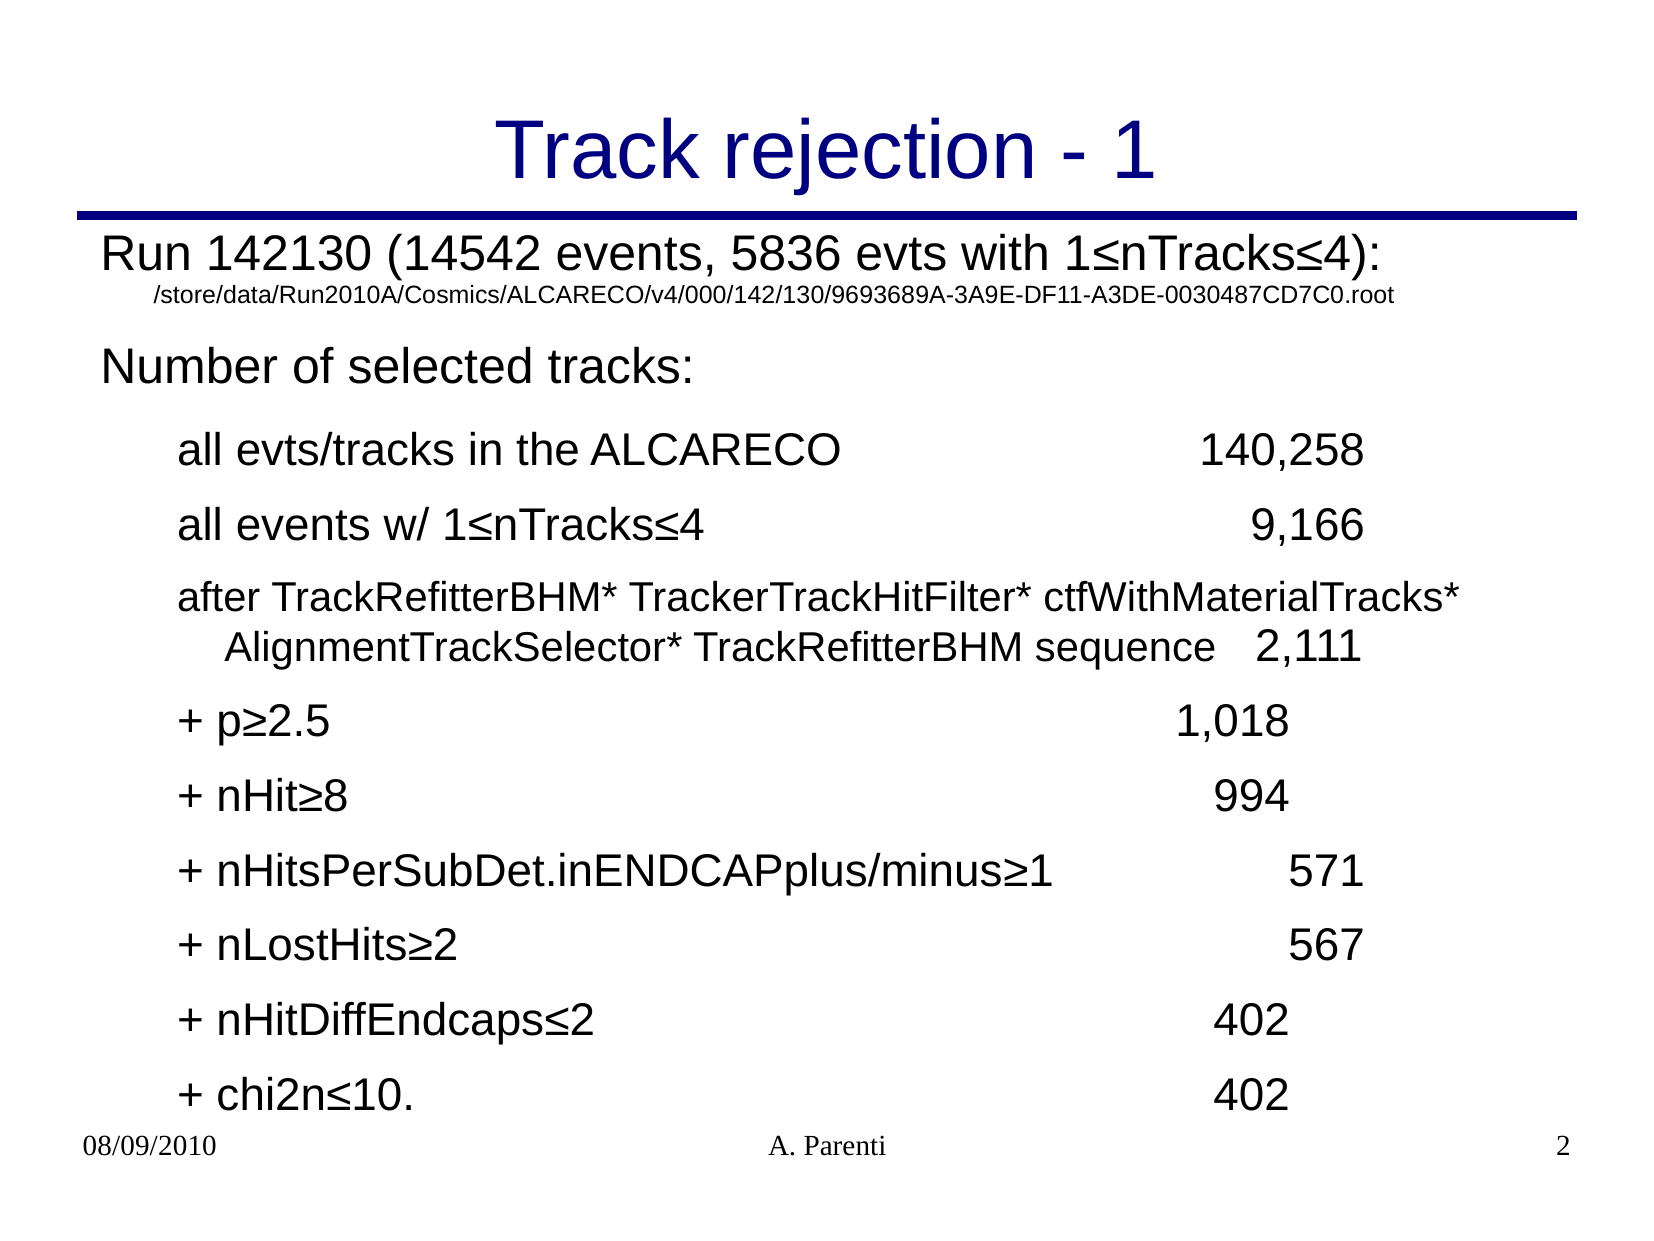

# Track rejection - 1
Run 142130 (14542 events, 5836 evts with 1≤nTracks≤4): /store/data/Run2010A/Cosmics/ALCARECO/v4/000/142/130/9693689A-3A9E-DF11-A3DE-0030487CD7C0.root
Number of selected tracks:
all evts/tracks in the ALCARECO					140,258
all events w/ 1≤nTracks≤4							 9,166
after TrackRefitterBHM* TrackerTrackHitFilter* ctfWithMaterialTracks* AlignmentTrackSelector* TrackRefitterBHM sequence 2,111
+ p≥2.5											 1,018
+ nHit≥8											 994
+ nHitsPerSubDet.inENDCAPplus/minus≥1		 571
+ nLostHits≥2										 567
+ nHitDiffEndcaps≤2								 402
+ chi2n≤10.										 402
2